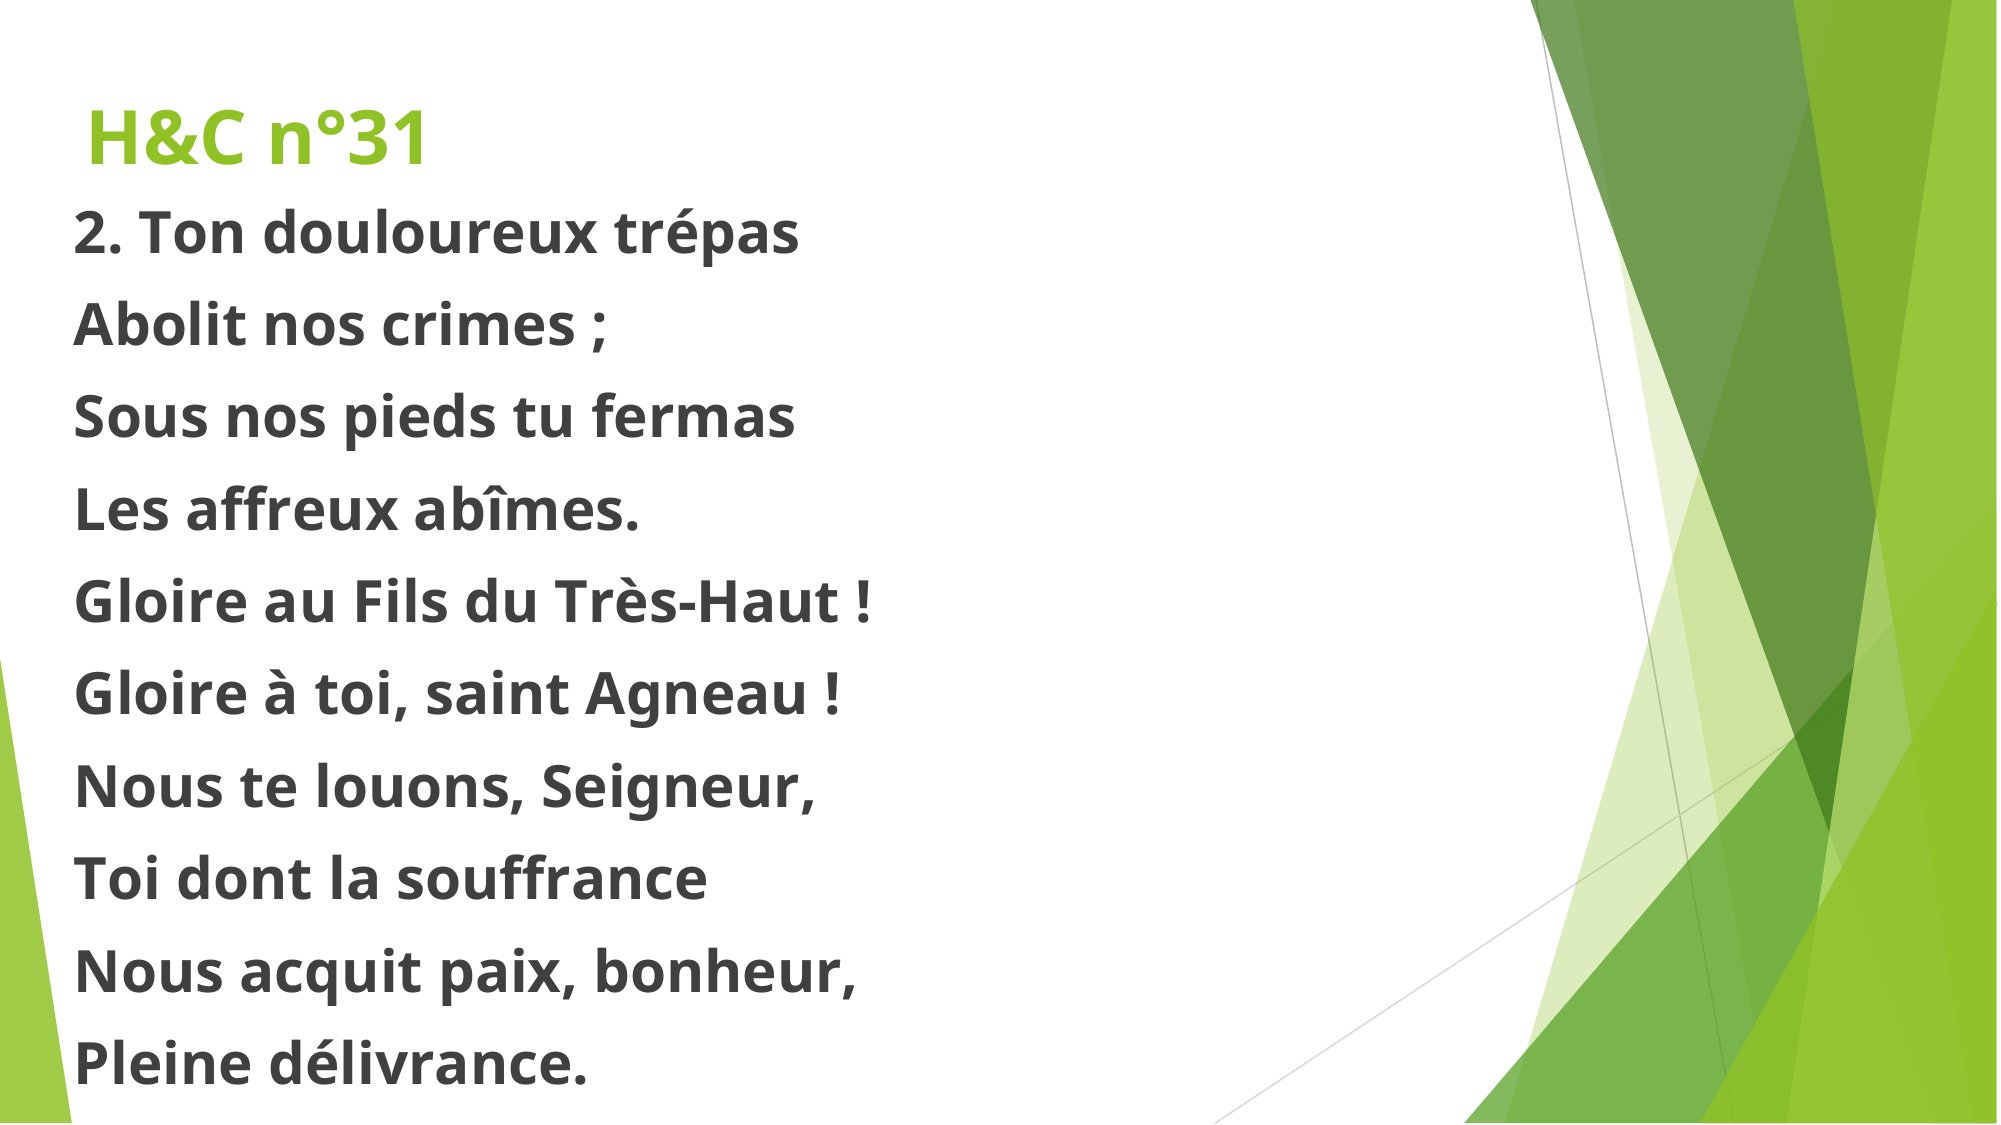

H&C n°31
2. Ton douloureux trépas
Abolit nos crimes ;
Sous nos pieds tu fermas
Les affreux abîmes.
Gloire au Fils du Très-Haut !
Gloire à toi, saint Agneau !
Nous te louons, Seigneur,
Toi dont la souffrance
Nous acquit paix, bonheur,
Pleine délivrance.